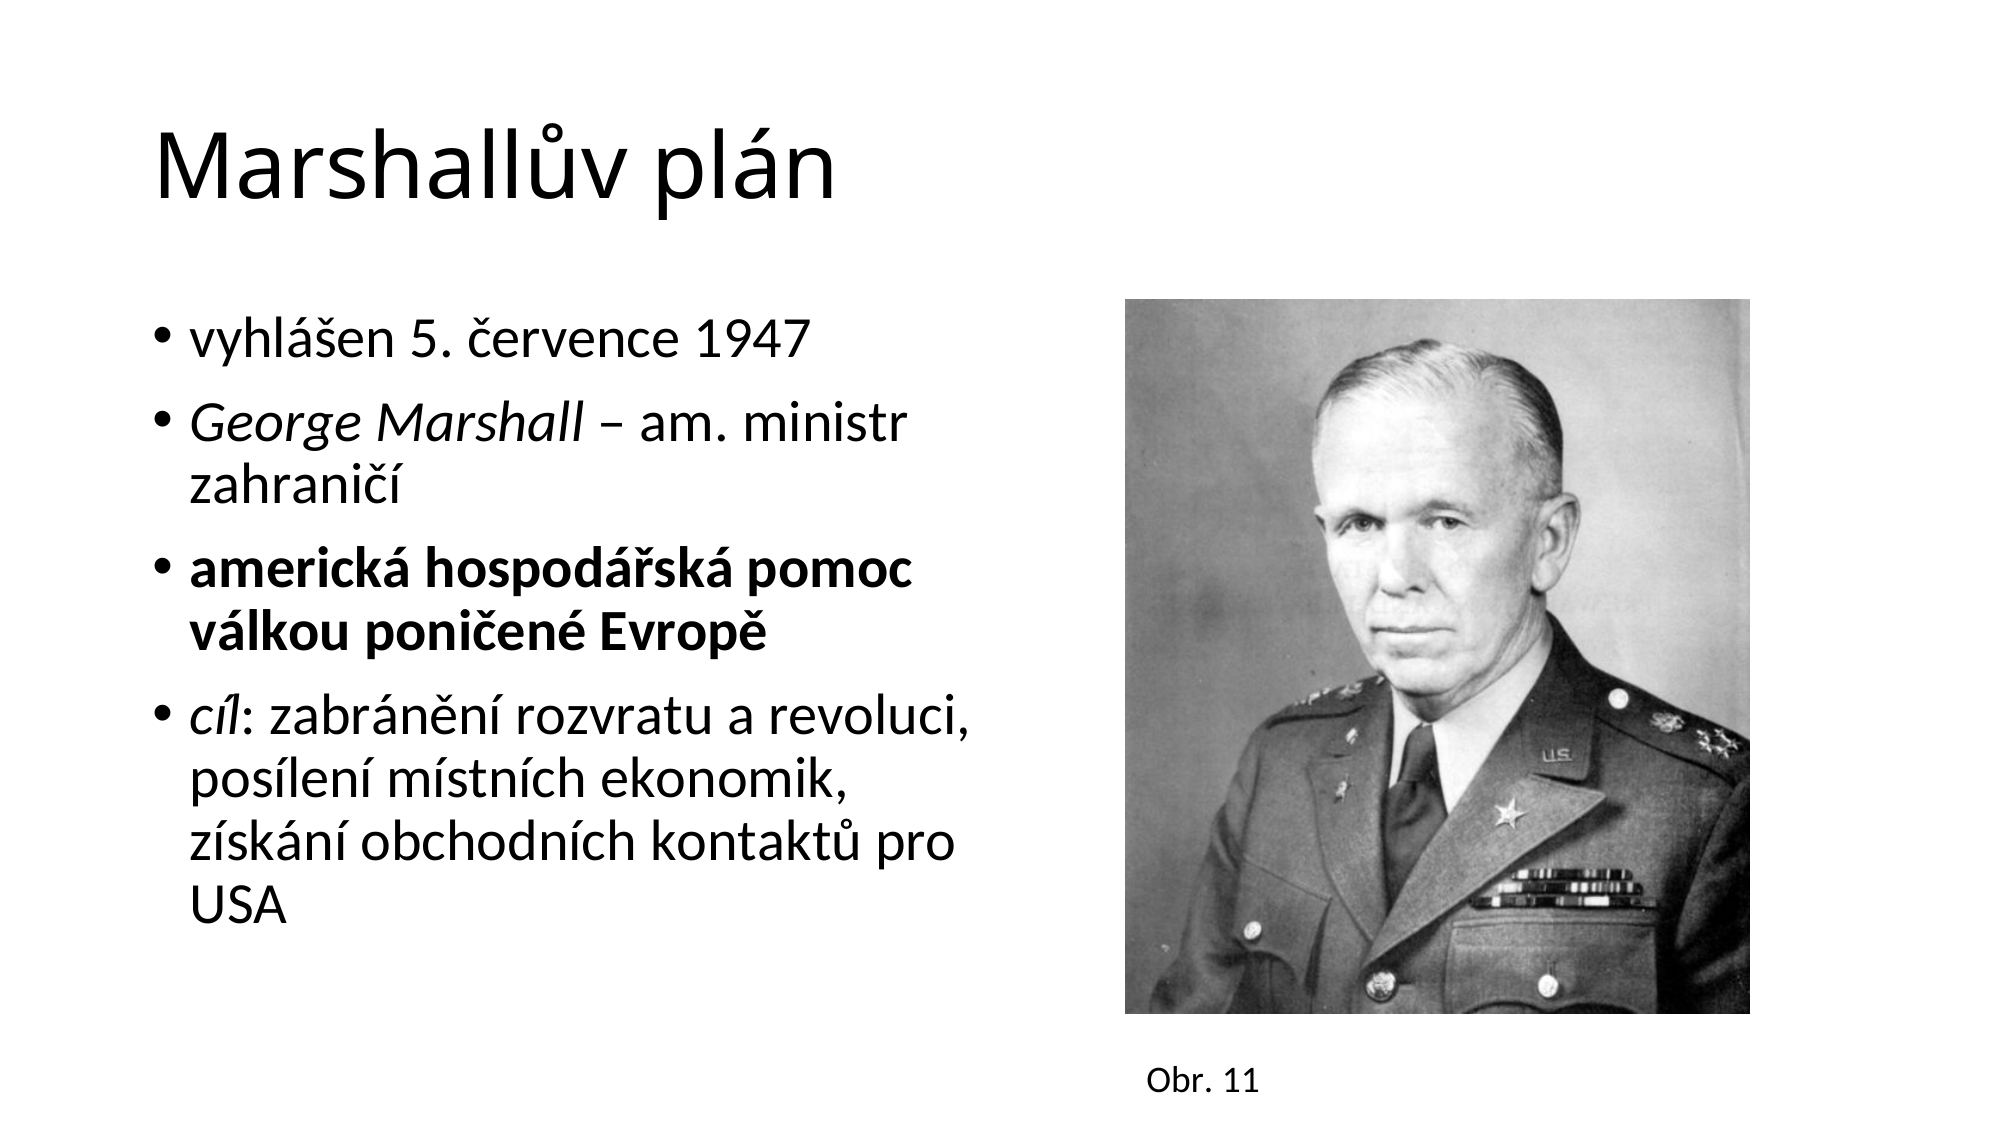

# Marshallův plán
vyhlášen 5. července 1947
George Marshall – am. ministr zahraničí
americká hospodářská pomoc válkou poničené Evropě
cíl: zabránění rozvratu a revoluci, posílení místních ekonomik, získání obchodních kontaktů pro USA
Obr. 11